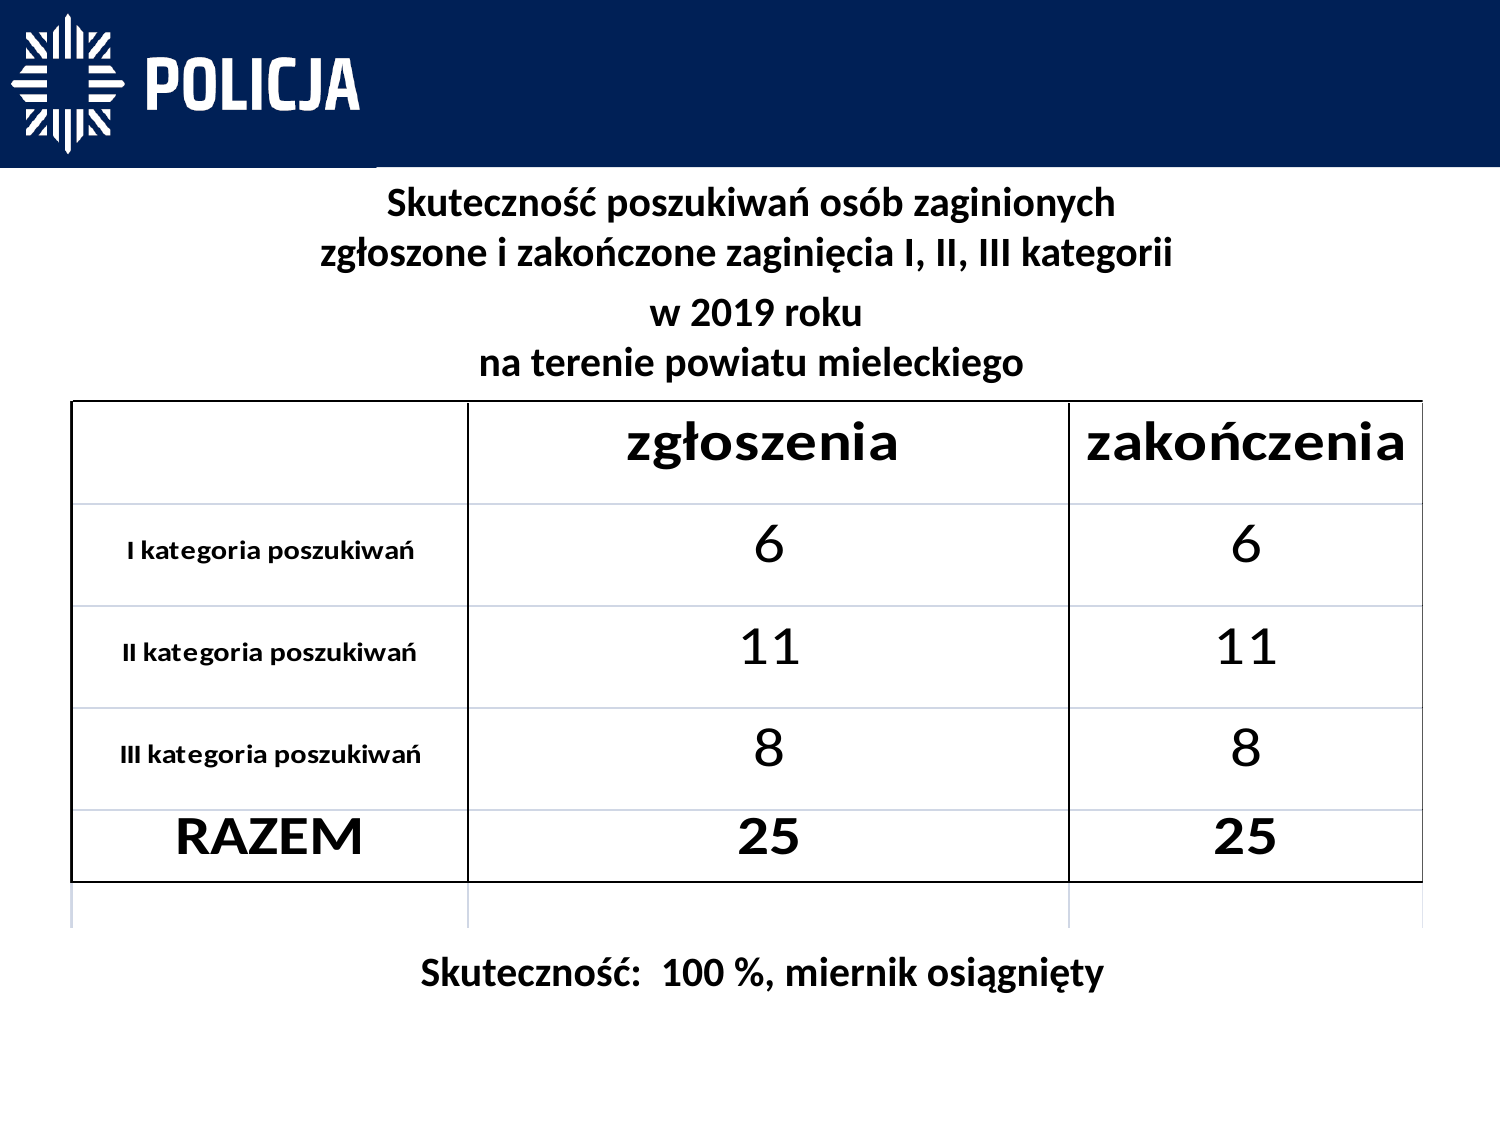

Skuteczność poszukiwań osób zaginionych
zgłoszone i zakończone zaginięcia I, II, III kategorii
 w 2019 roku
na terenie powiatu mieleckiego
Skuteczność: 100 %, miernik osiągnięty